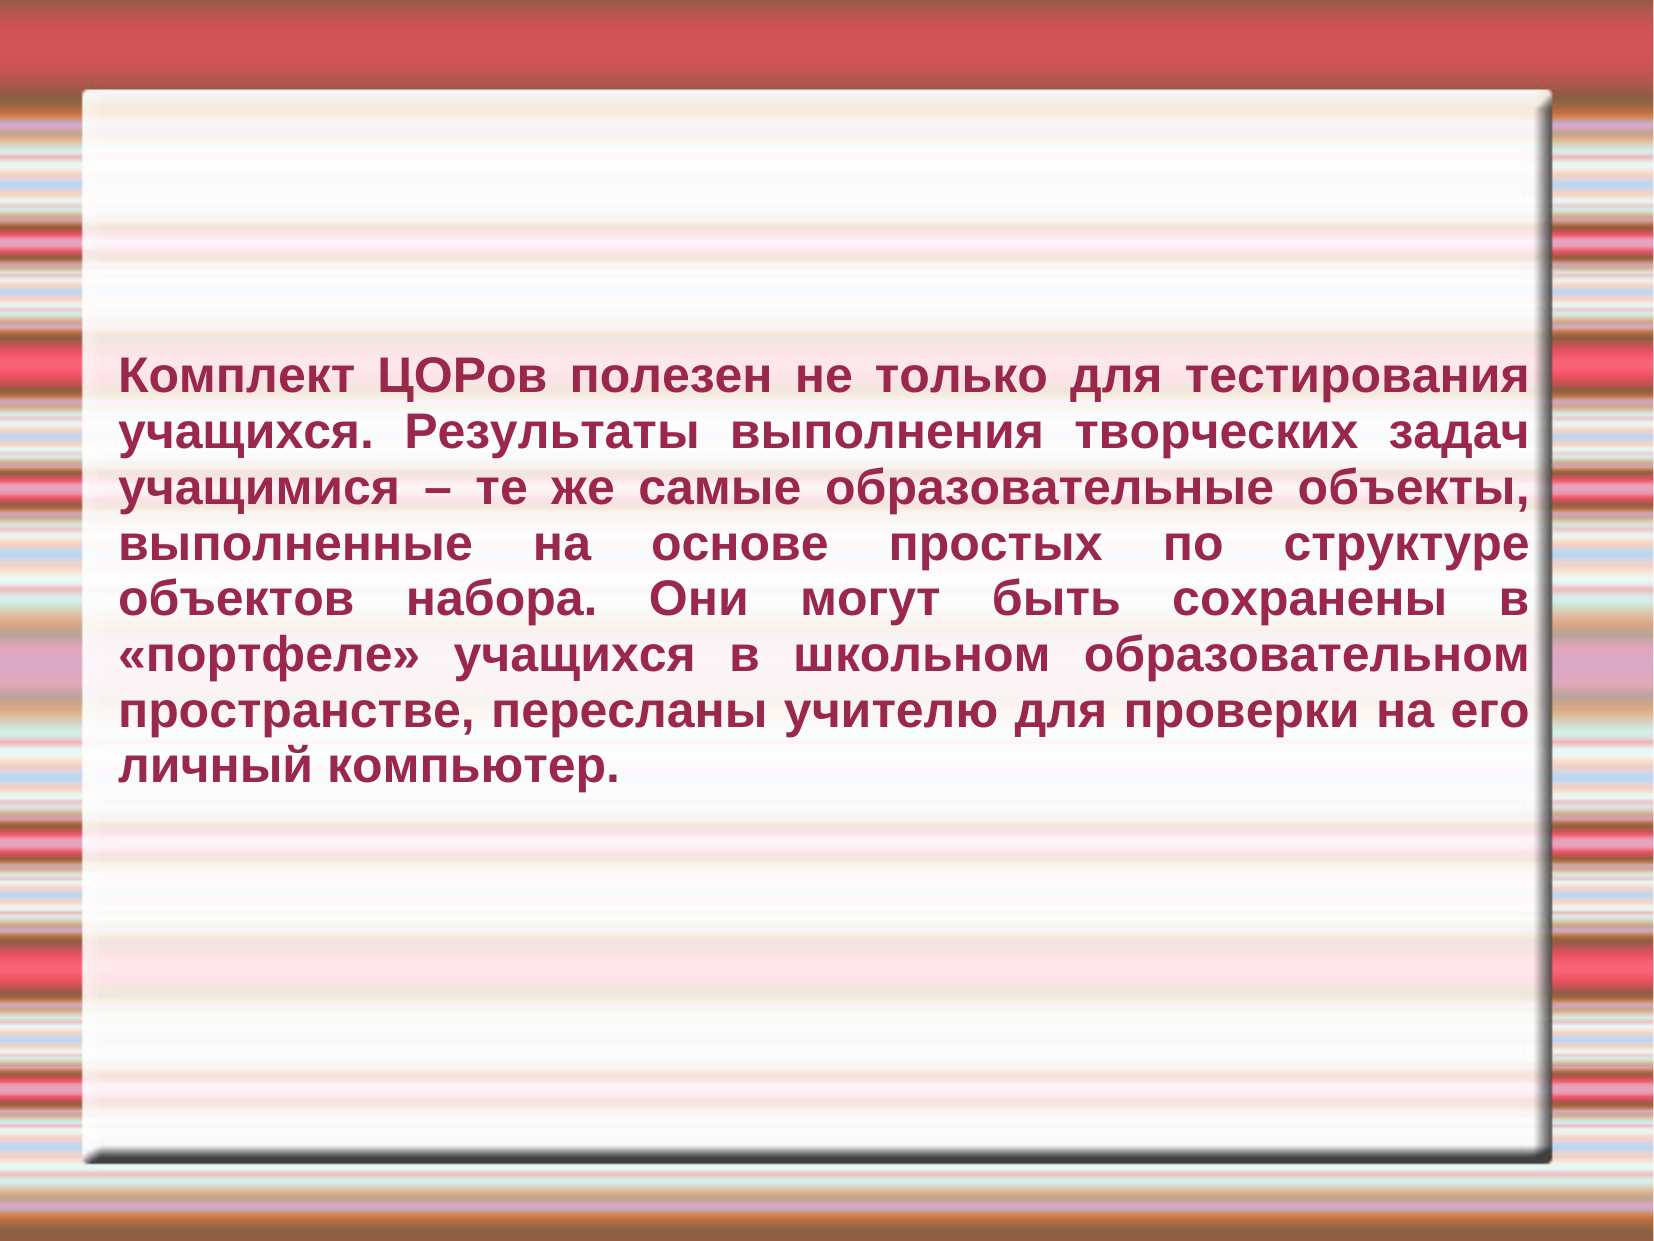

# Комплект ЦОРов полезен не только для тестирования учащихся. Результаты выполнения творческих задач учащимися – те же самые образовательные объекты, выполненные на основе простых по структуре объектов набора. Они могут быть сохранены в «портфеле» учащихся в школьном образовательном пространстве, пересланы учителю для проверки на его личный компьютер.